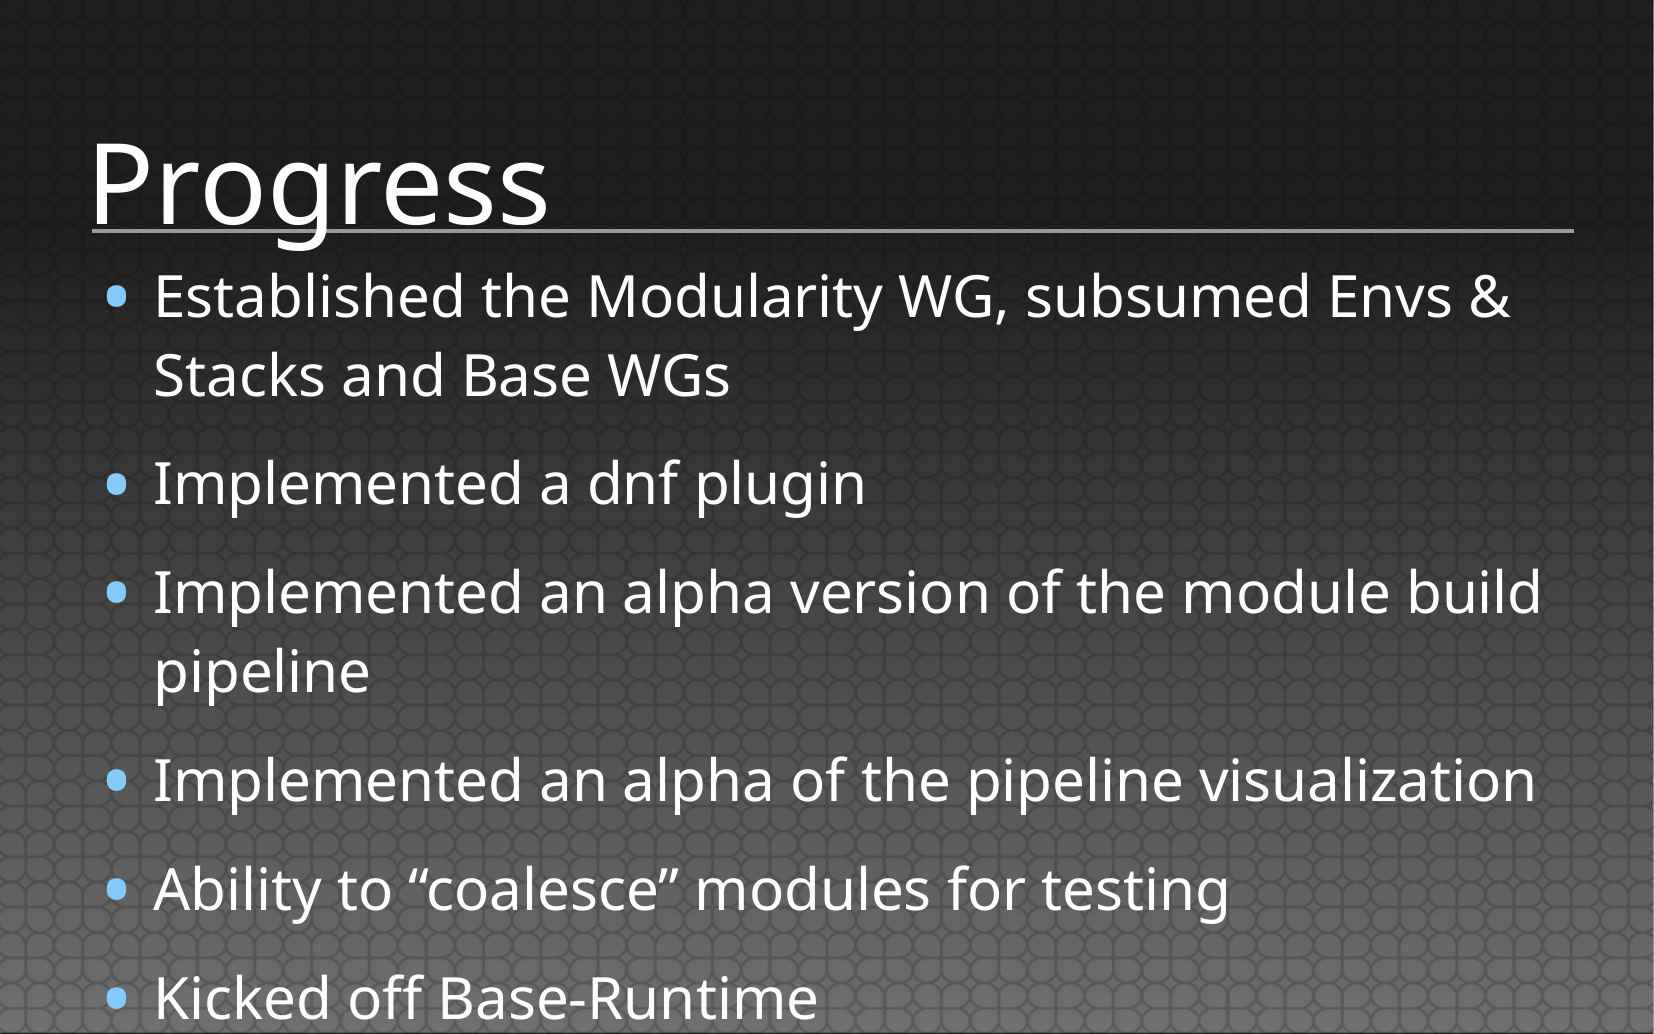

# Progress
Established the Modularity WG, subsumed Envs & Stacks and Base WGs
Implemented a dnf plugin
Implemented an alpha version of the module build pipeline
Implemented an alpha of the pipeline visualization
Ability to “coalesce” modules for testing
Kicked off Base-Runtime